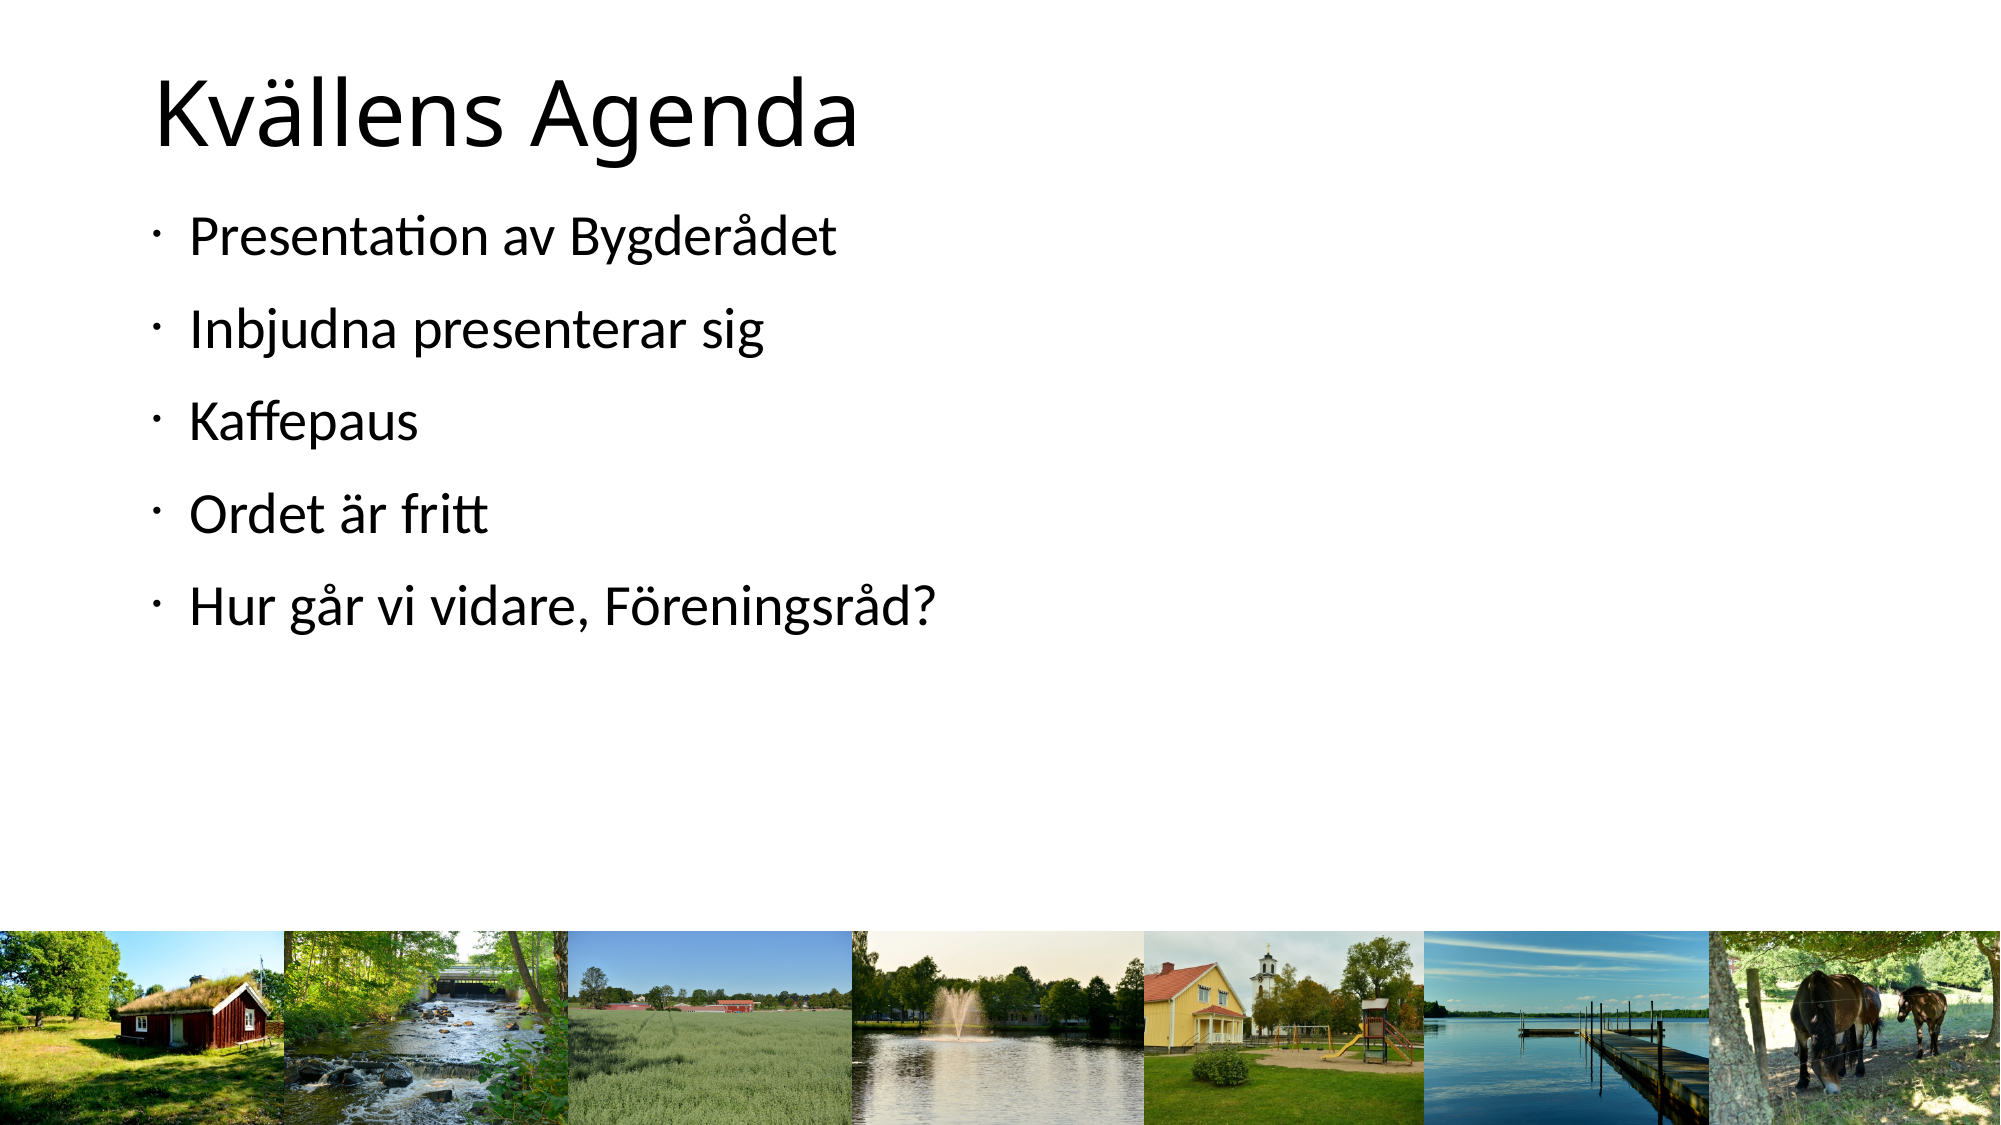

# Kvällens Agenda
Presentation av Bygderådet
Inbjudna presenterar sig
Kaffepaus
Ordet är fritt
Hur går vi vidare, Föreningsråd?